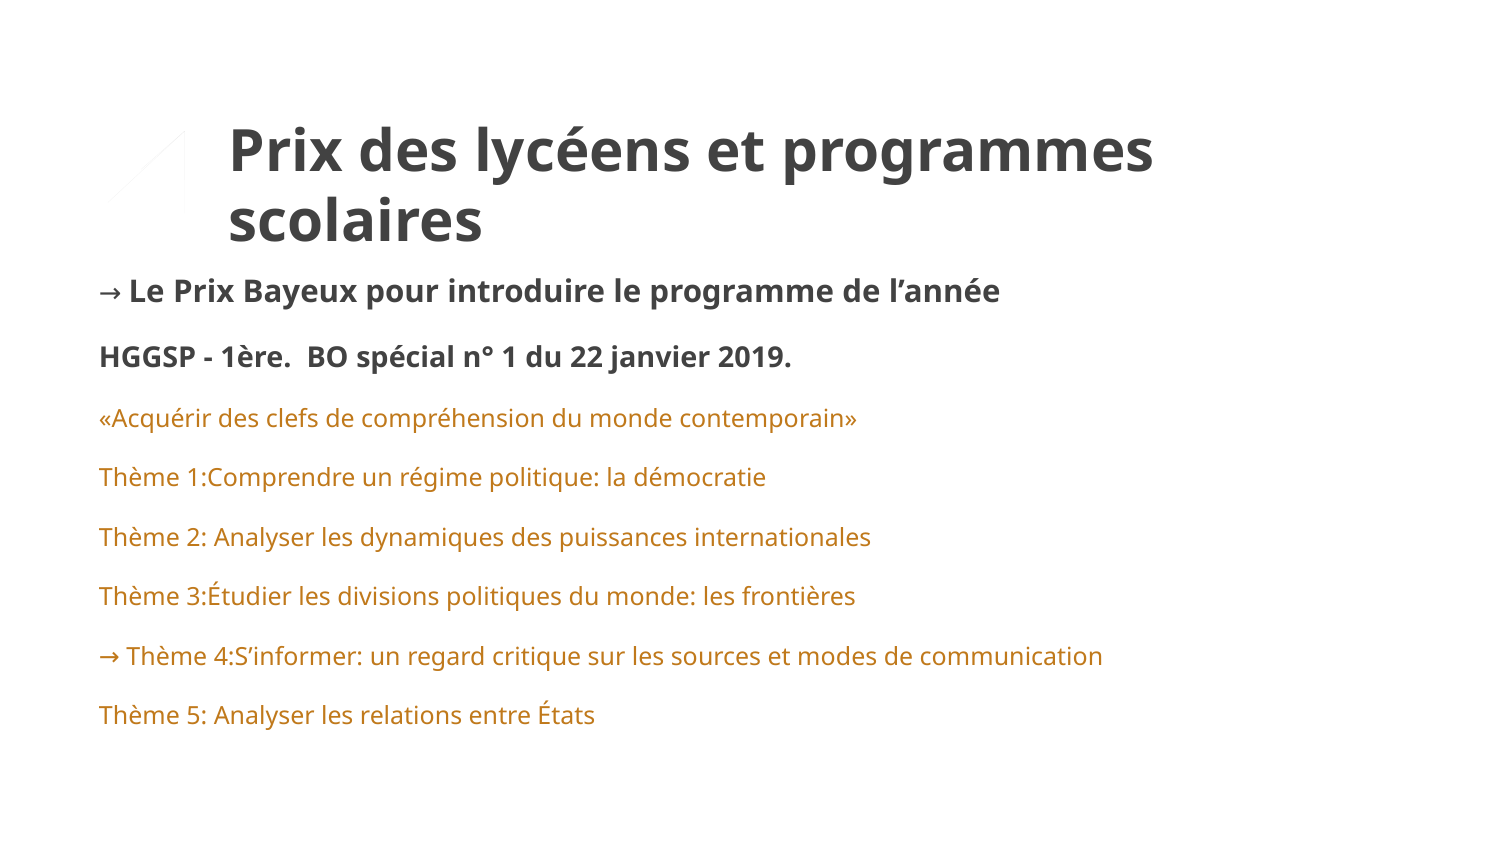

# Prix des lycéens et programmes scolaires
→ Le Prix Bayeux pour introduire le programme de l’année
HGGSP - 1ère. BO spécial n° 1 du 22 janvier 2019.
«Acquérir des clefs de compréhension du monde contemporain»
Thème 1:Comprendre un régime politique: la démocratie
Thème 2: Analyser les dynamiques des puissances internationales
Thème 3:Étudier les divisions politiques du monde: les frontières
→ Thème 4:S’informer: un regard critique sur les sources et modes de communication
Thème 5: Analyser les relations entre États